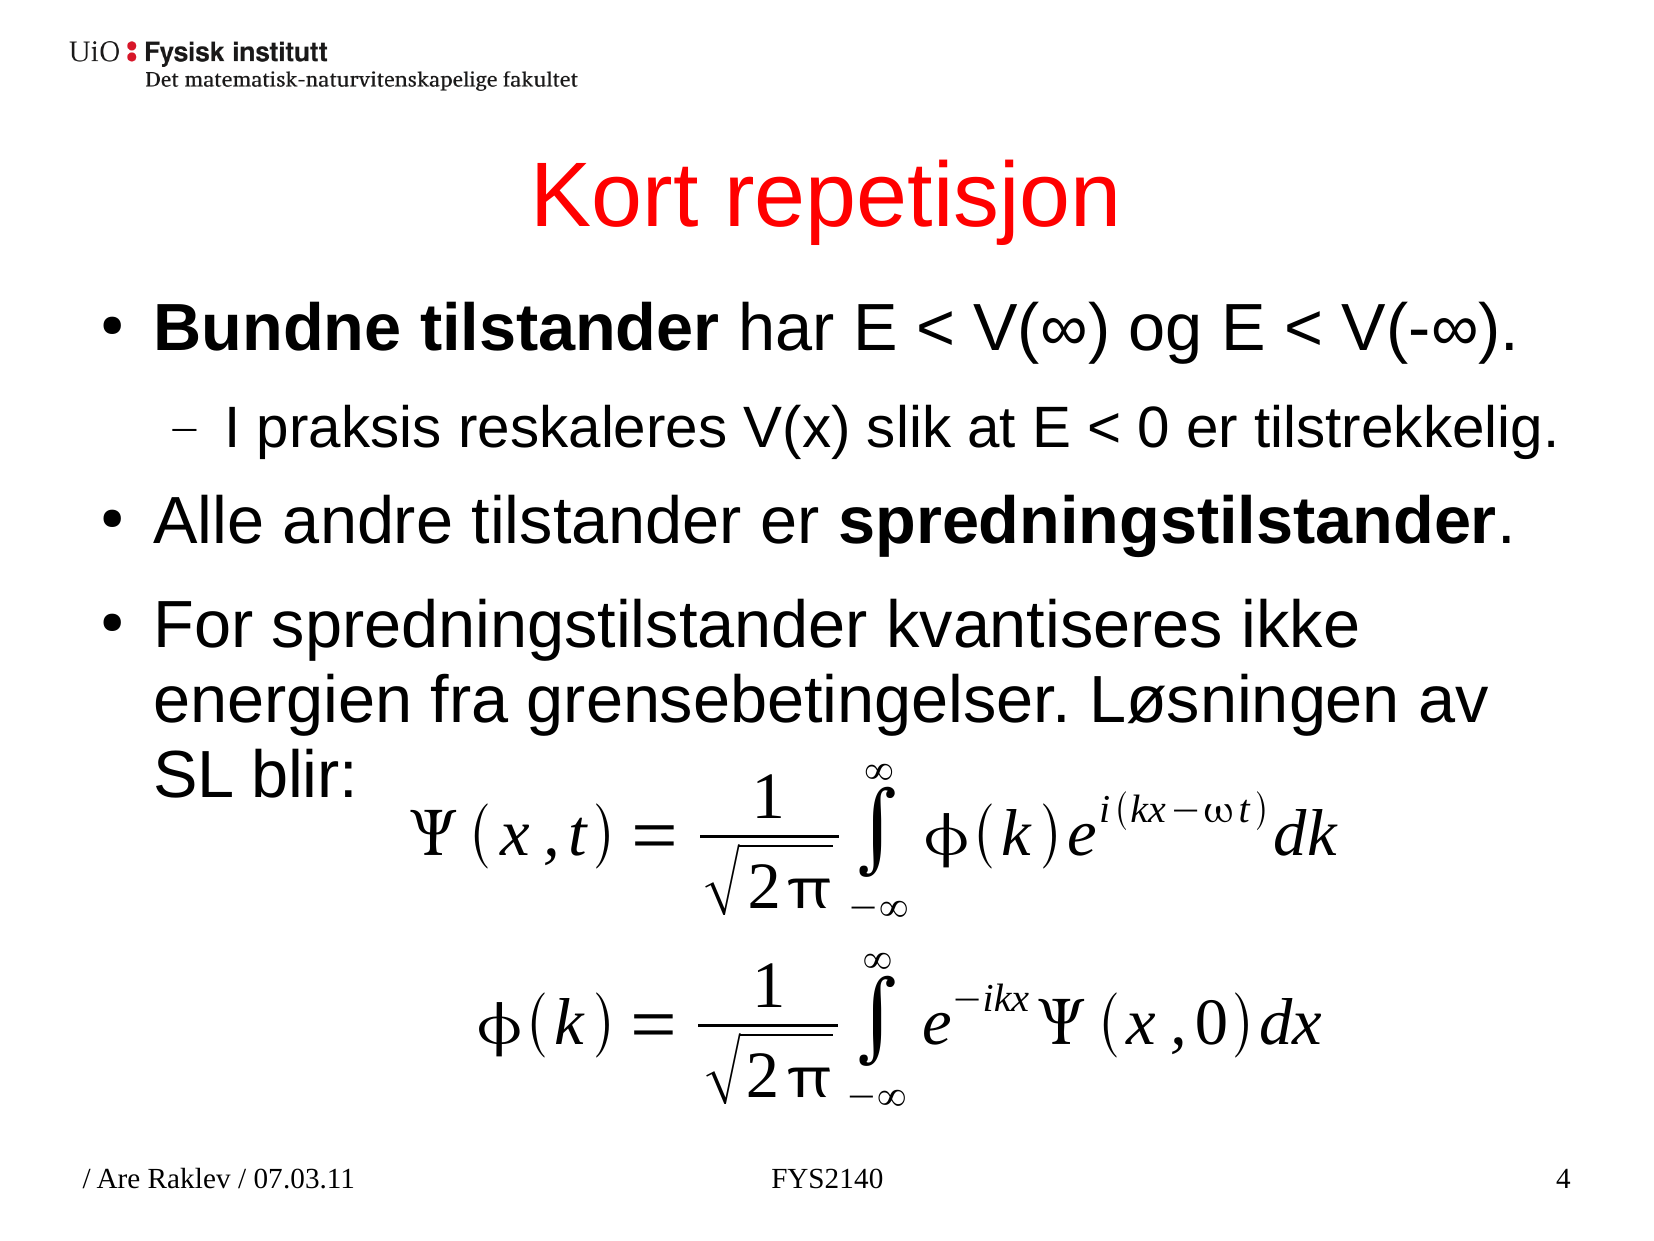

# Kort repetisjon
Bundne tilstander har E < V(∞) og E < V(-∞).
I praksis reskaleres V(x) slik at E < 0 er tilstrekkelig.
Alle andre tilstander er spredningstilstander.
For spredningstilstander kvantiseres ikke energien fra grensebetingelser. Løsningen av SL blir:
/ Are Raklev / 07.03.11
FYS2140
4